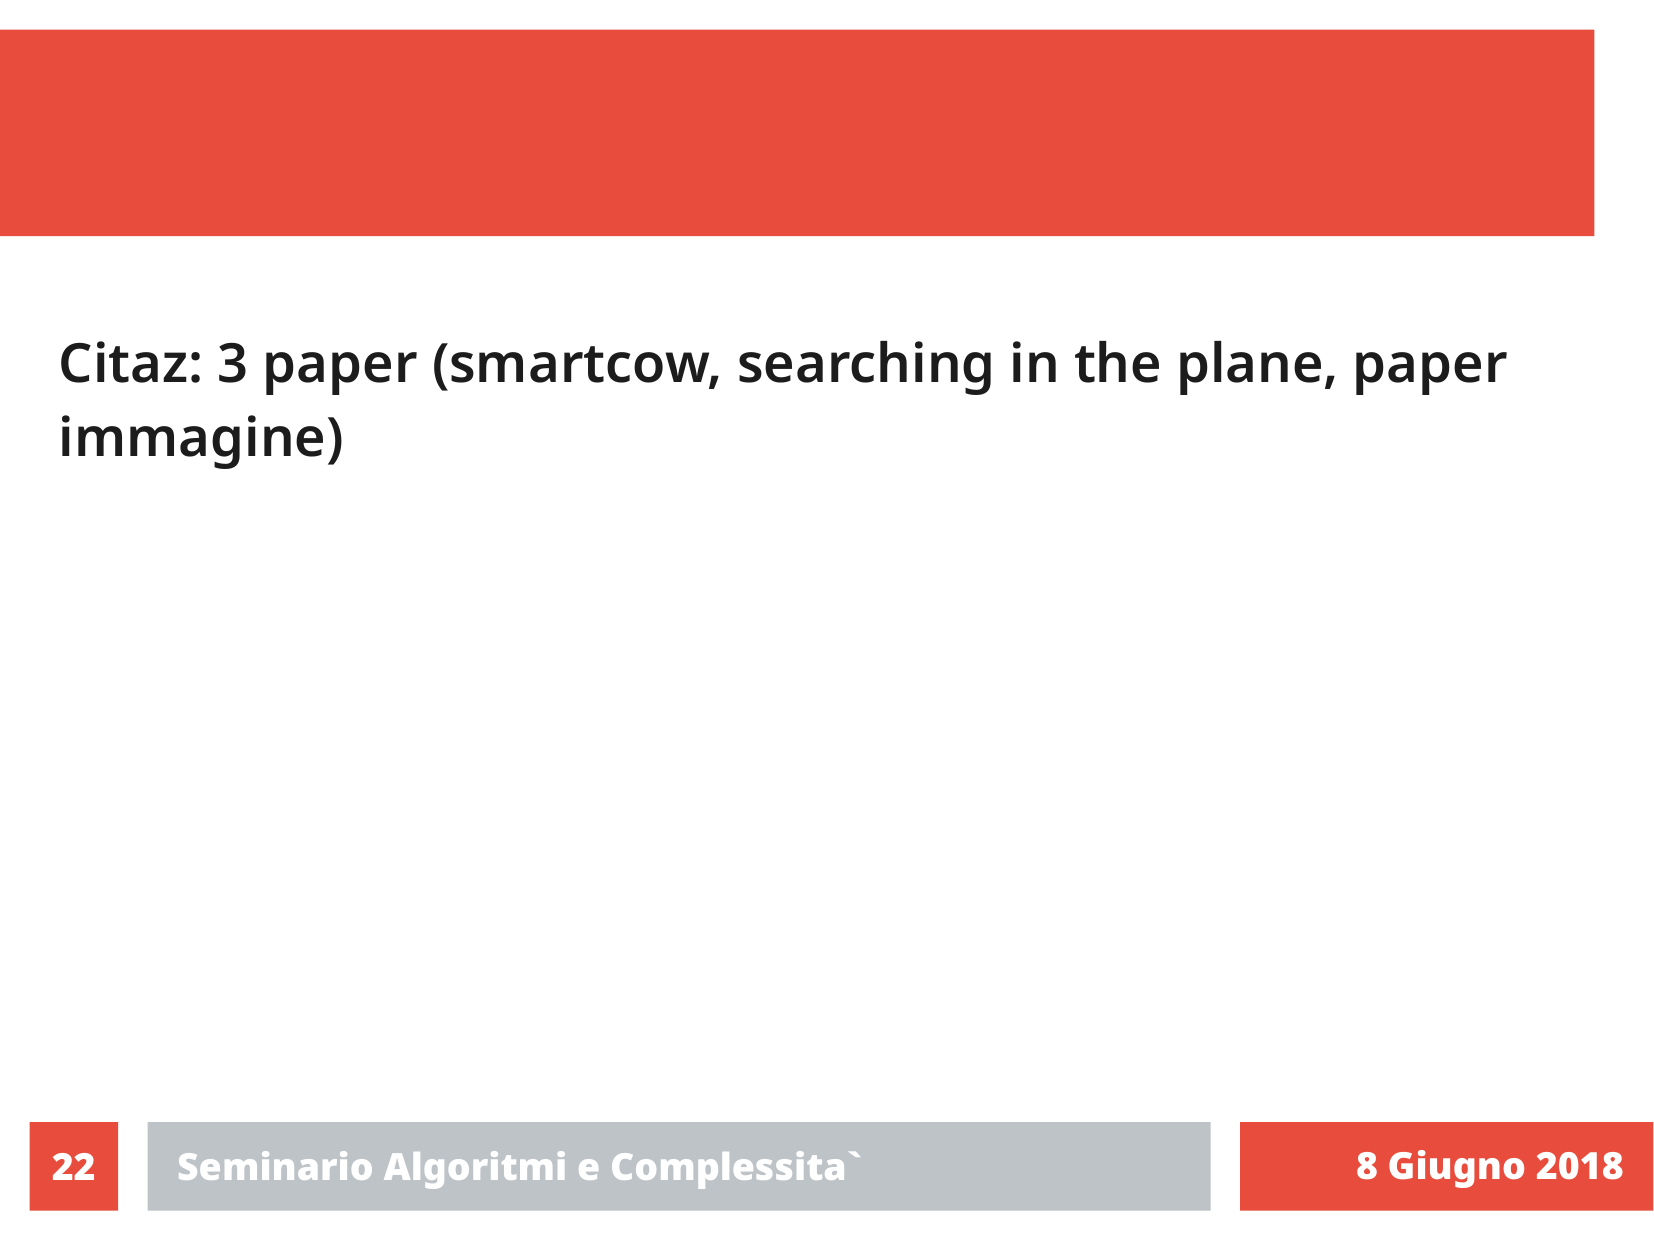

#
Citaz: 3 paper (smartcow, searching in the plane, paper immagine)
22
8 Giugno 2018